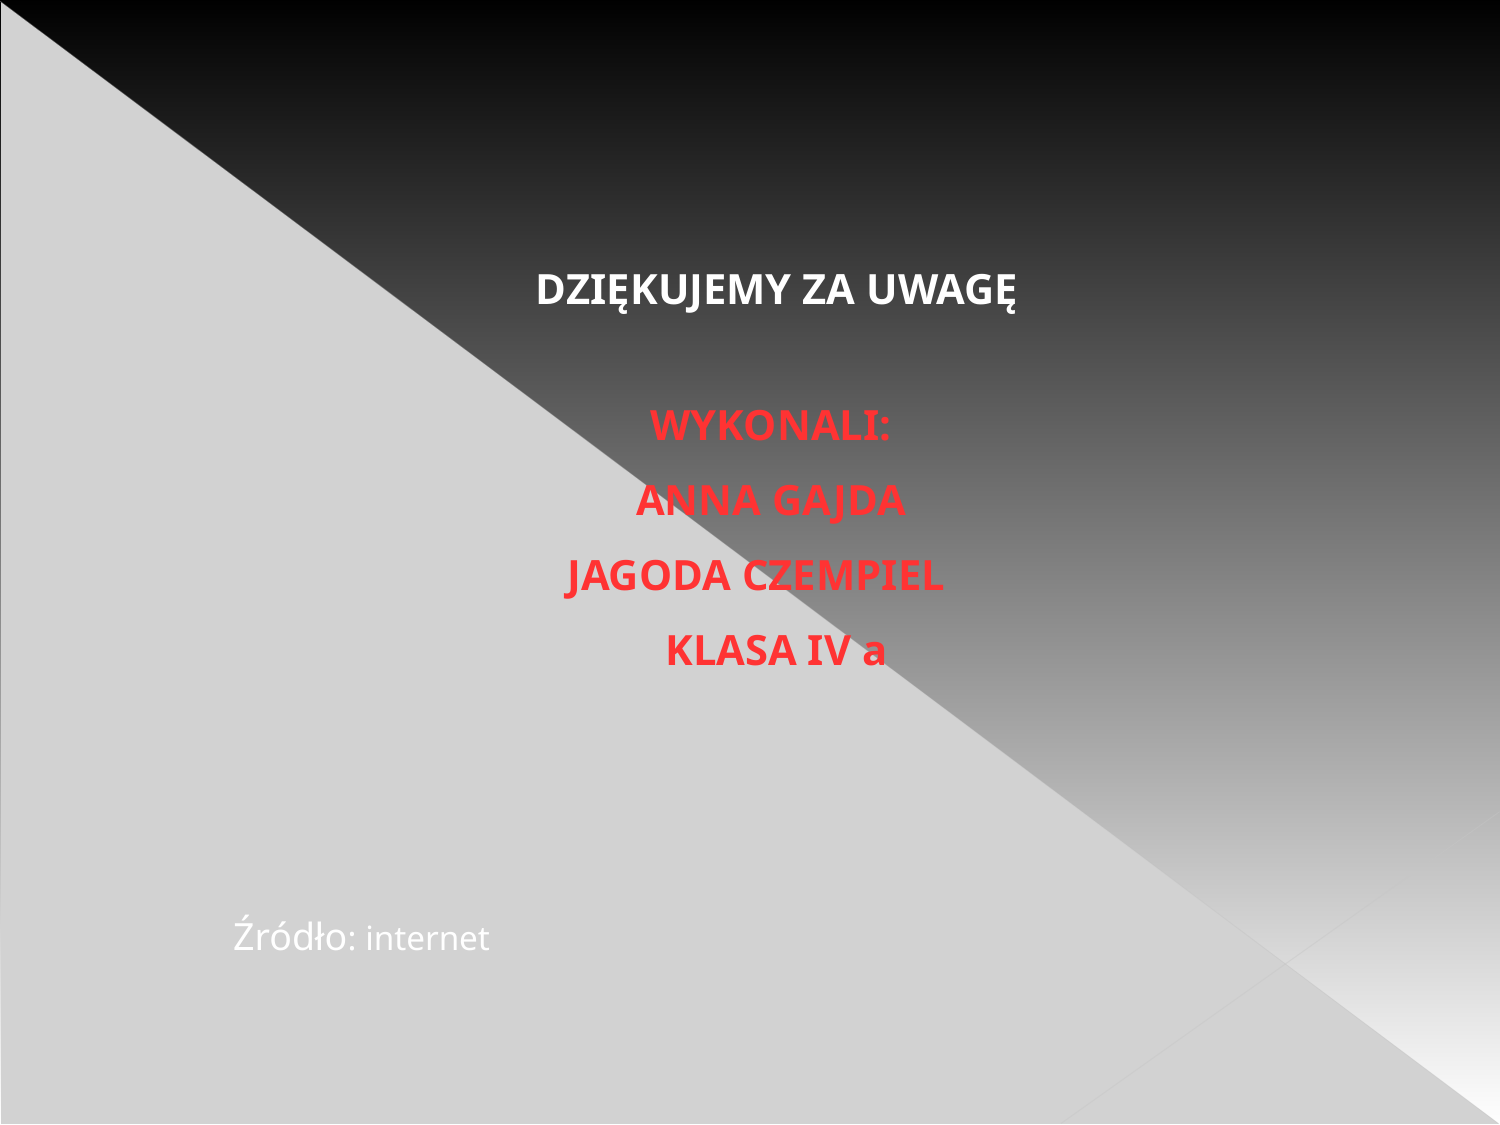

DZIĘKUJEMY ZA UWAGĘ
WYKONALI:
ANNA GAJDA
 JAGODA CZEMPIEL
KLASA IV a
Źródło: internet